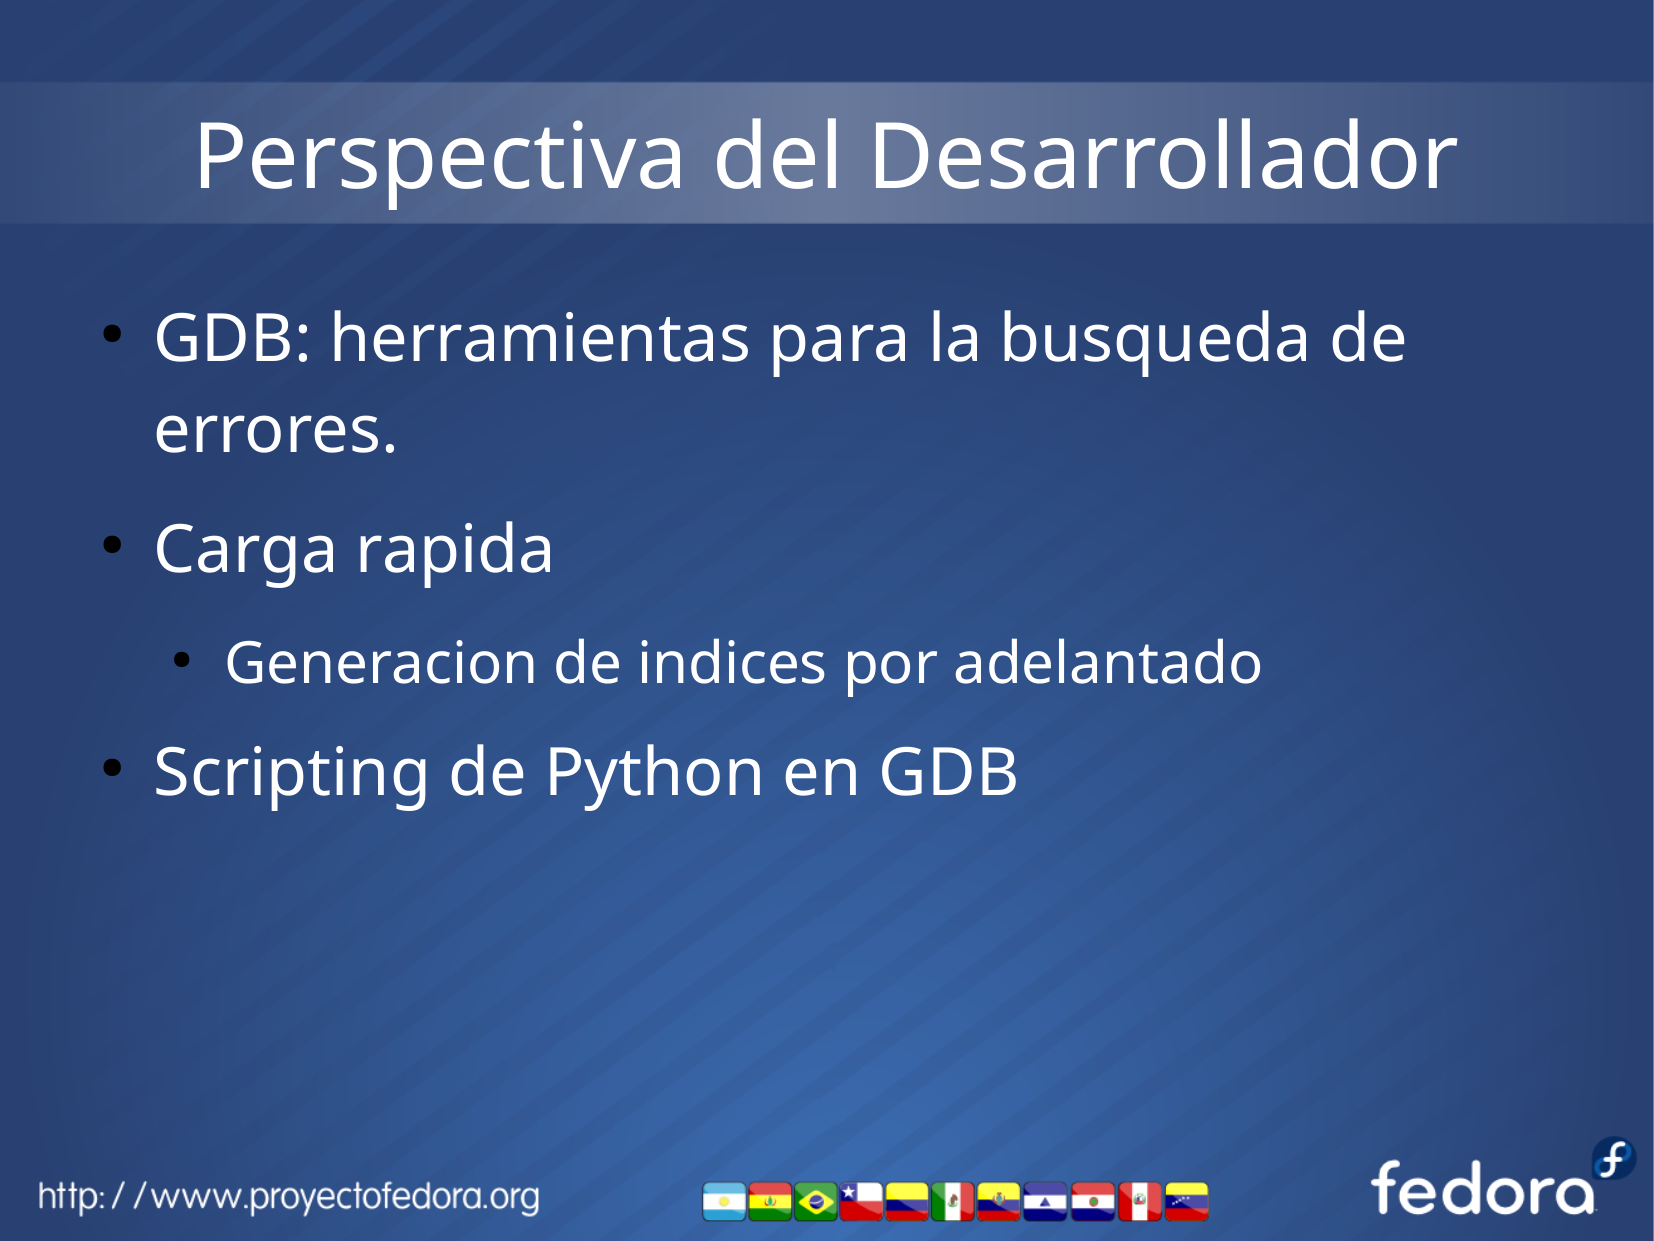

# Perspectiva del Desarrollador
GDB: herramientas para la busqueda de errores.
Carga rapida
Generacion de indices por adelantado
Scripting de Python en GDB